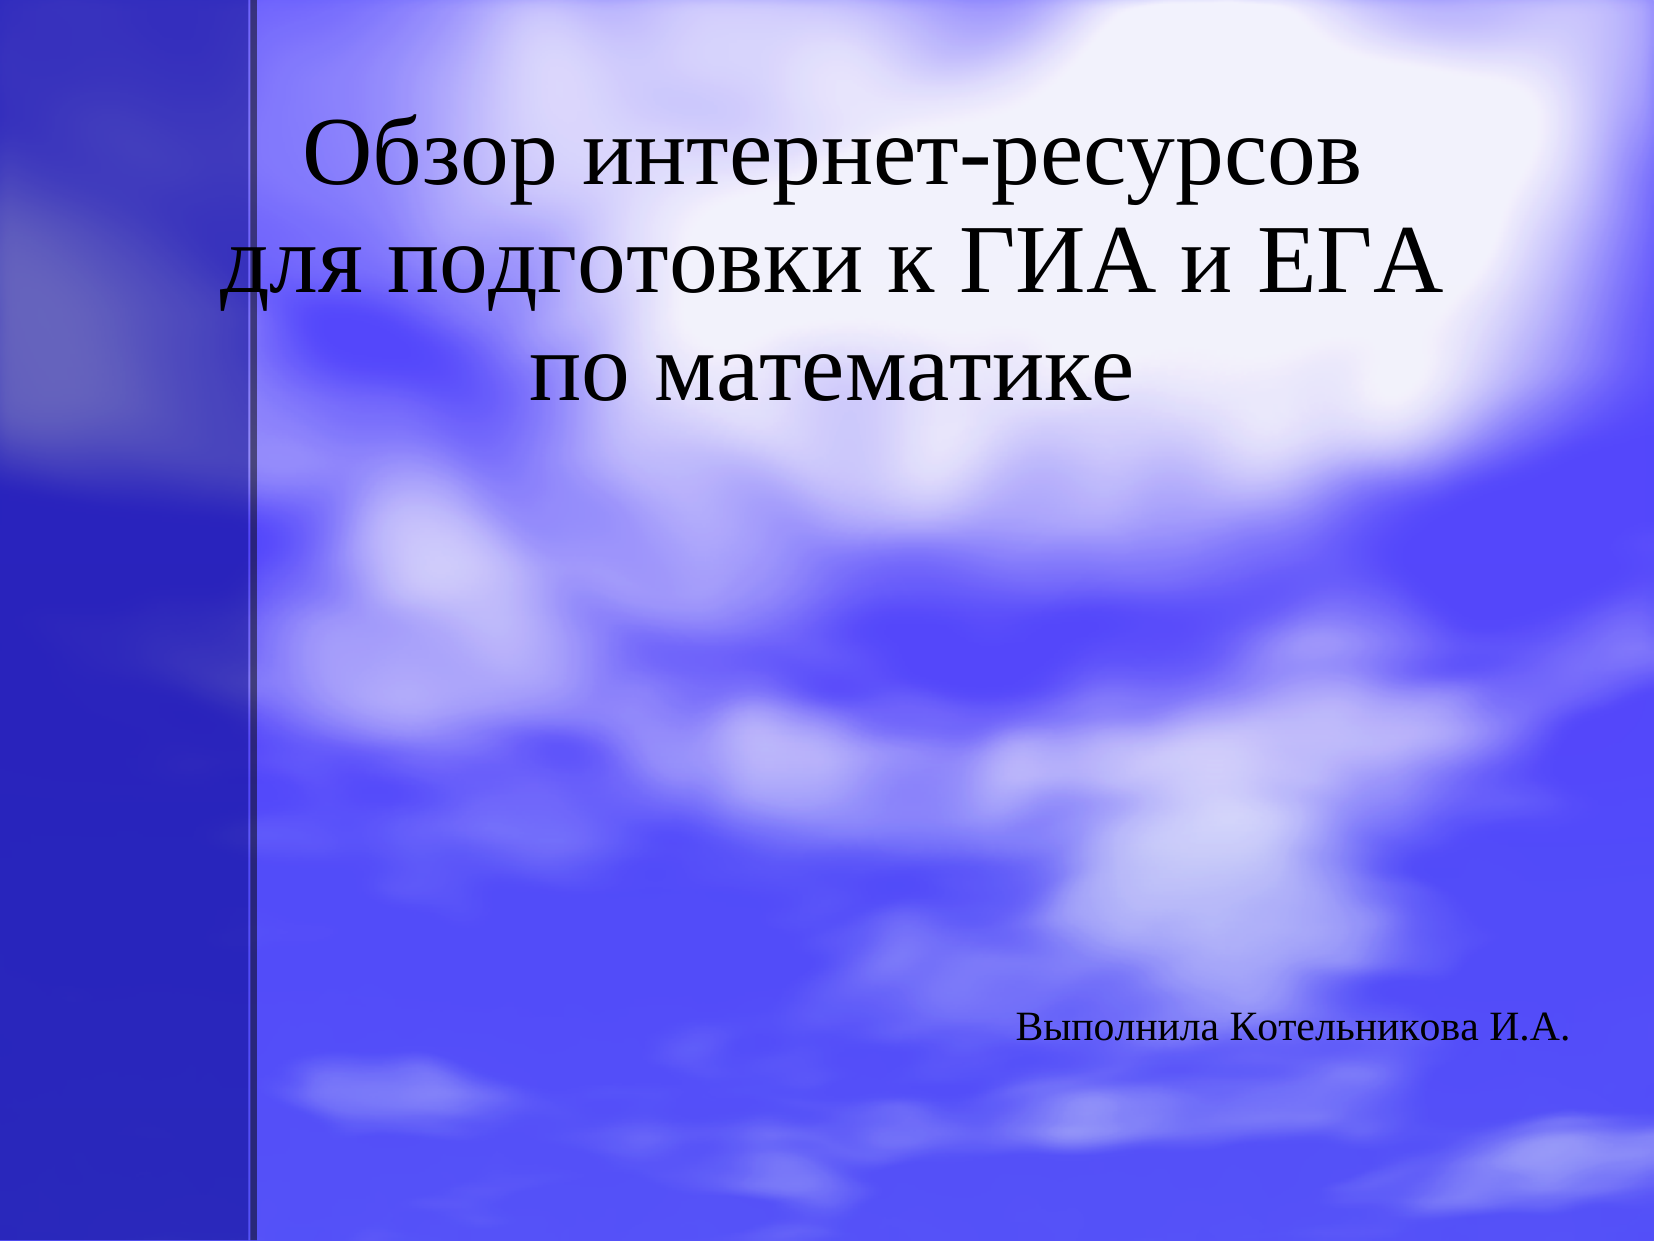

# Обзор интернет-ресурсов для подготовки к ГИА и ЕГА по математике
Выполнила Котельникова И.А.